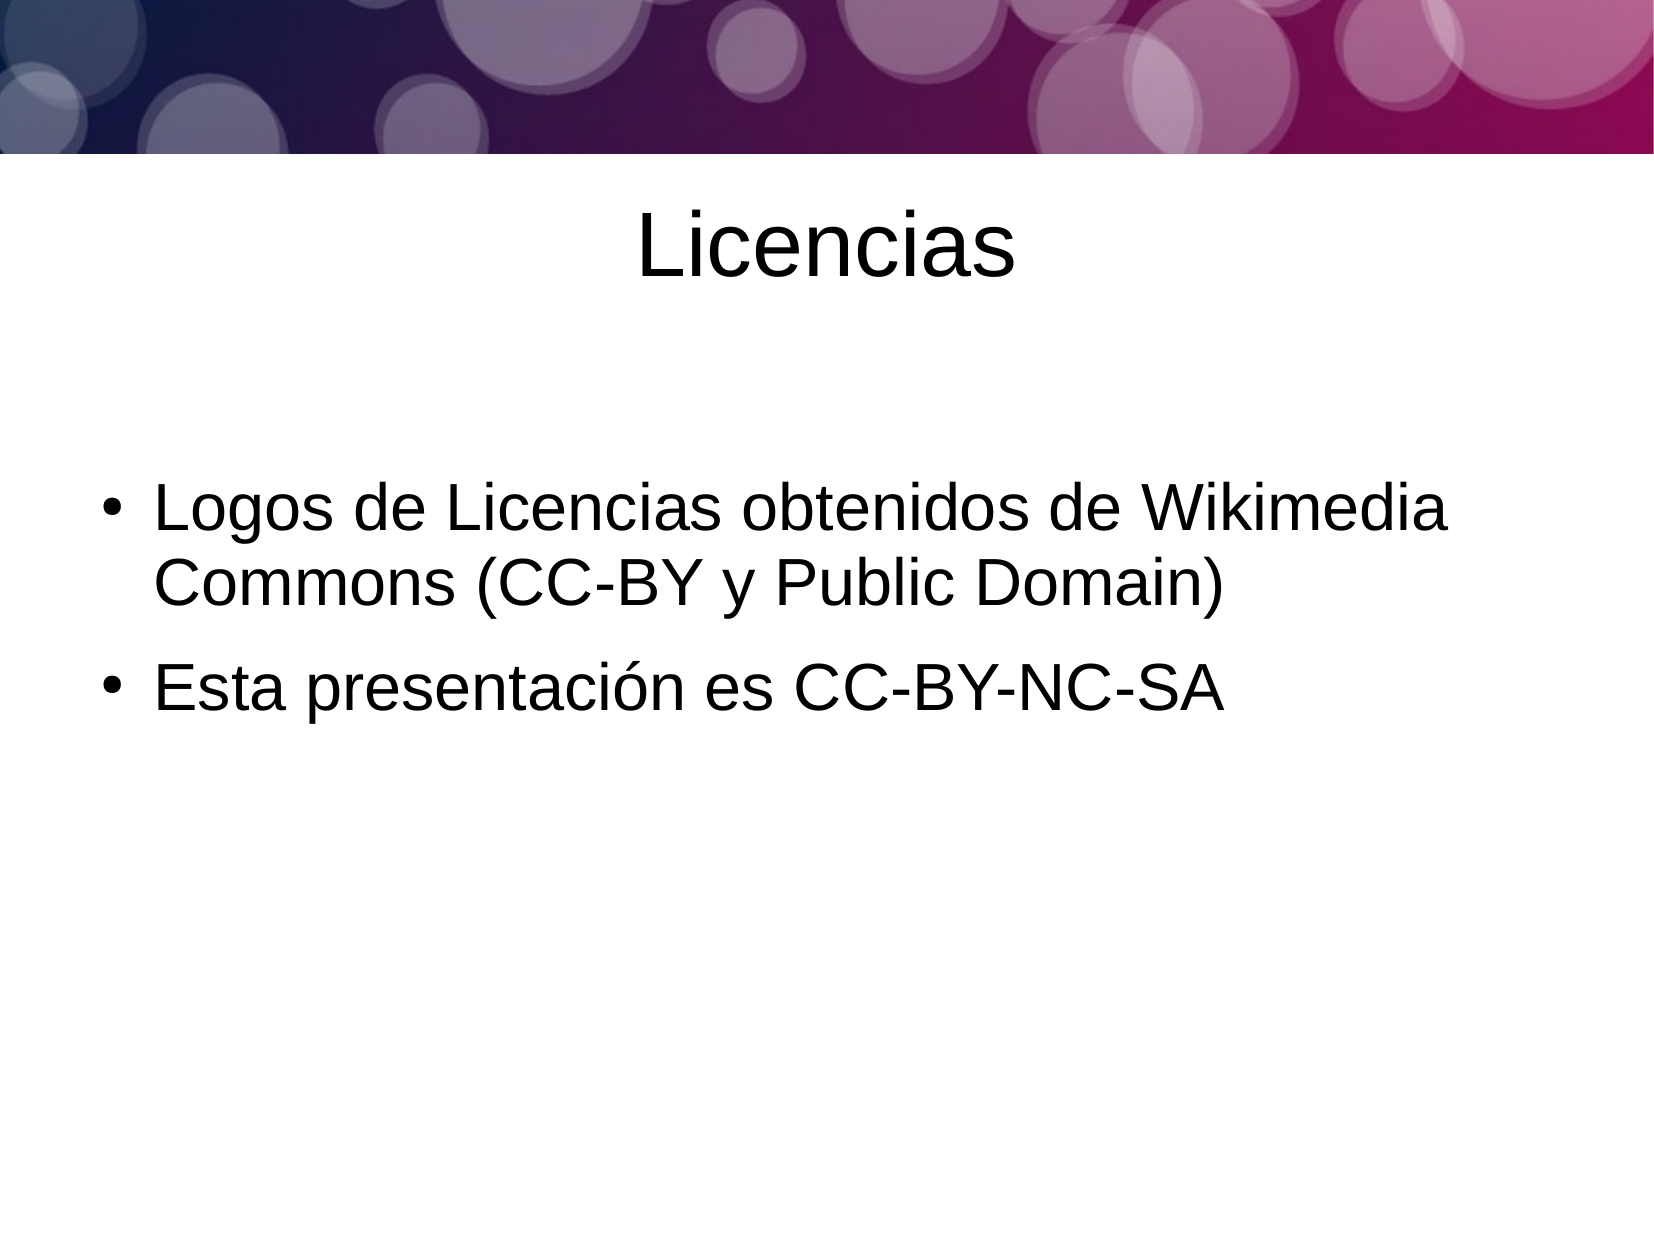

# Licencias
Logos de Licencias obtenidos de Wikimedia Commons (CC-BY y Public Domain)
Esta presentación es CC-BY-NC-SA